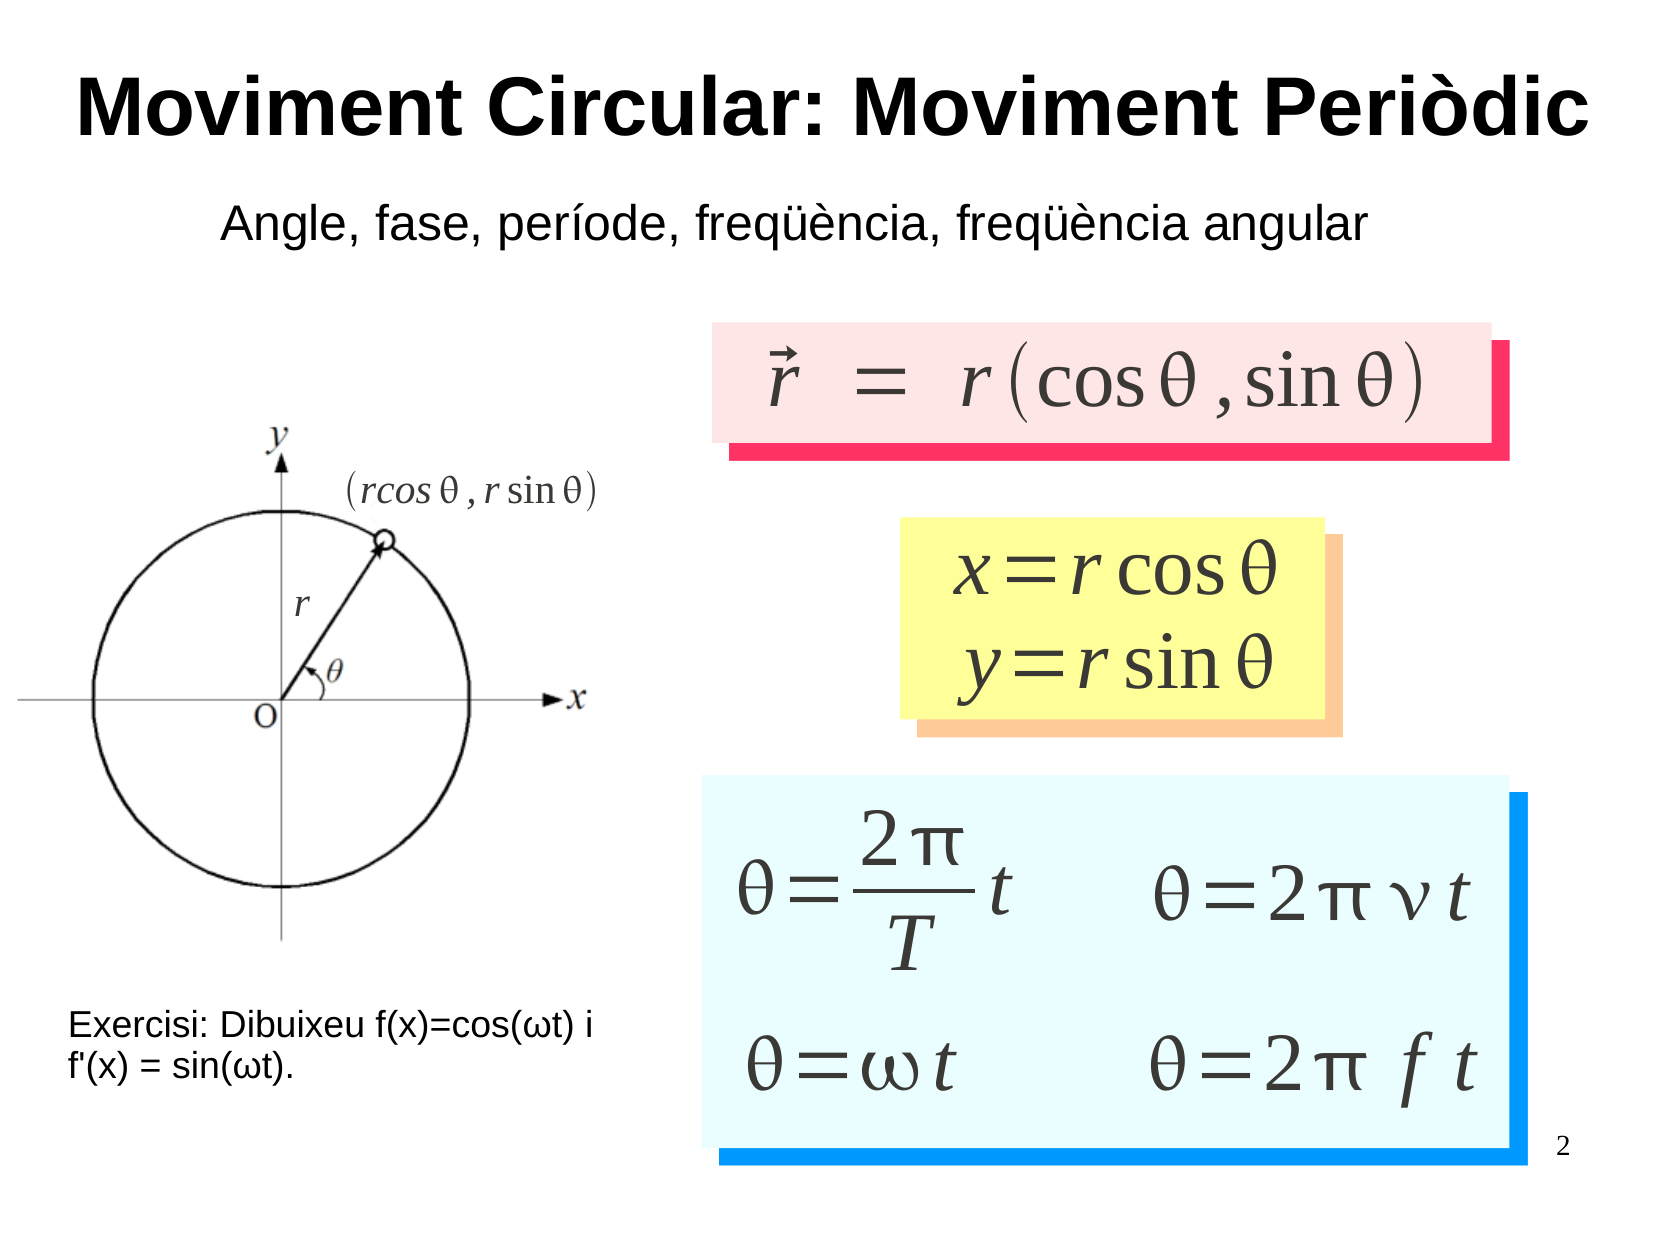

Moviment Circular: Moviment Periòdic
Angle, fase, període, freqüència, freqüència angular
Exercisi: Dibuixeu f(x)=cos(ωt) i f'(x) = sin(ωt).
2